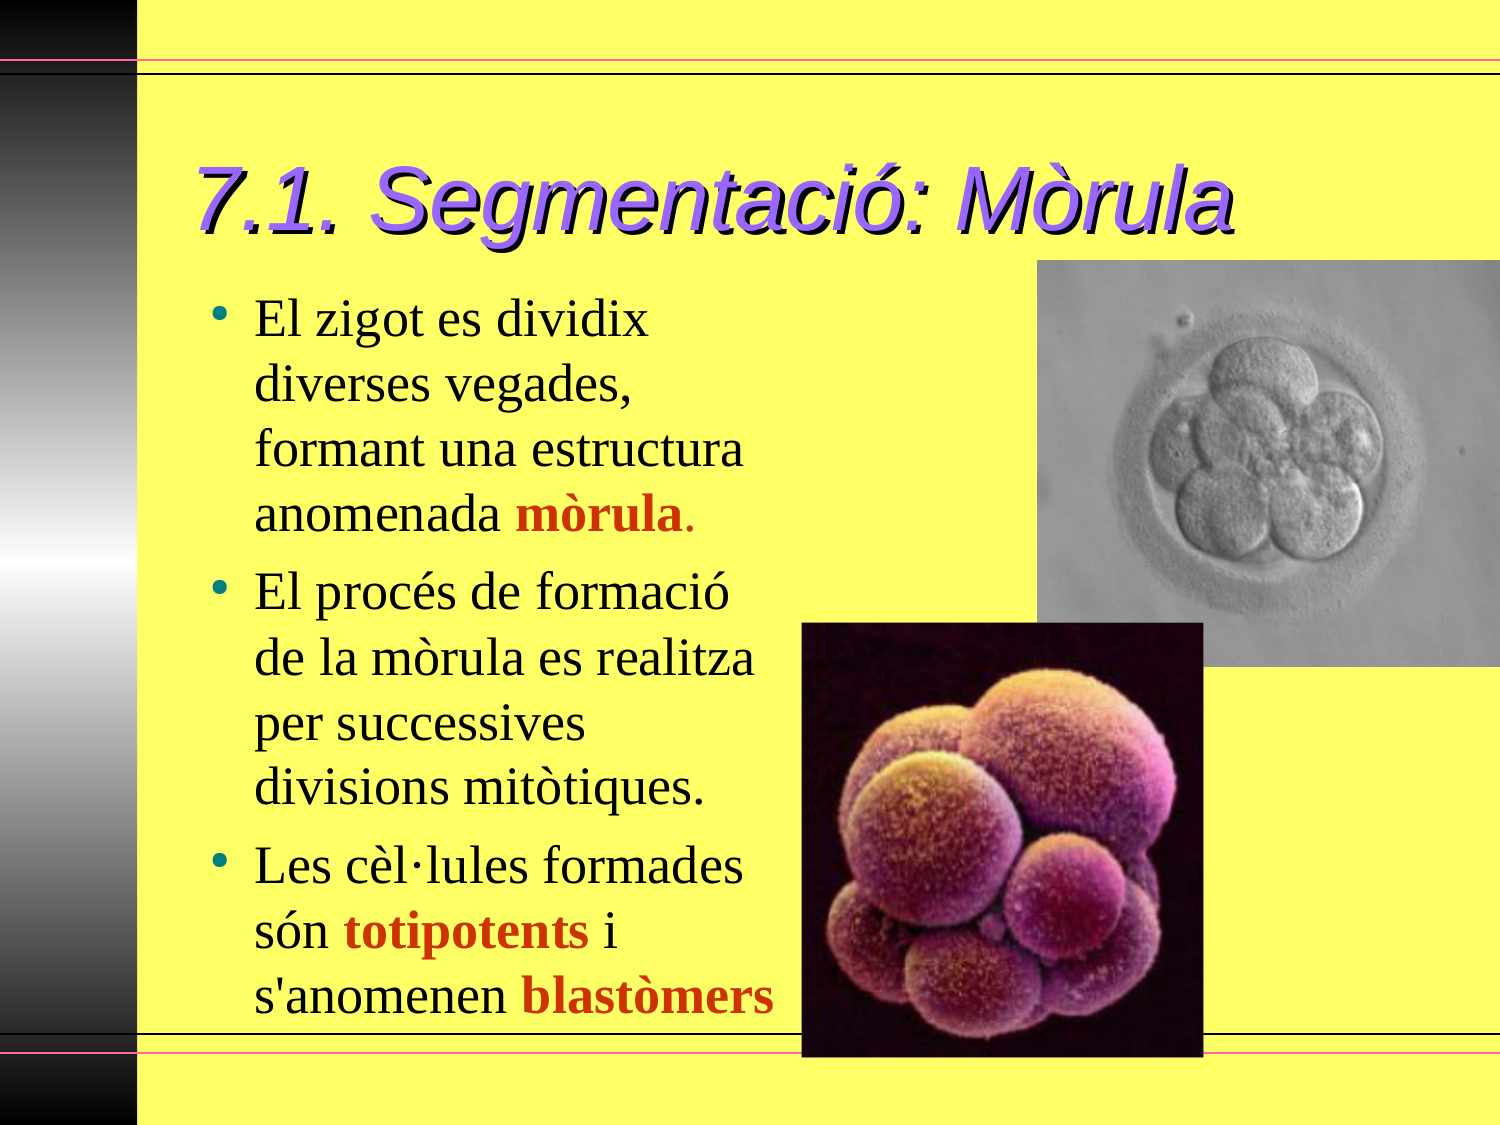

# 7.1. Segmentació: Mòrula
El zigot es dividix diverses vegades, formant una estructura anomenada mòrula.
El procés de formació de la mòrula es realitza per successives divisions mitòtiques.
Les cèl·lules formades són totipotents i s'anomenen blastòmers